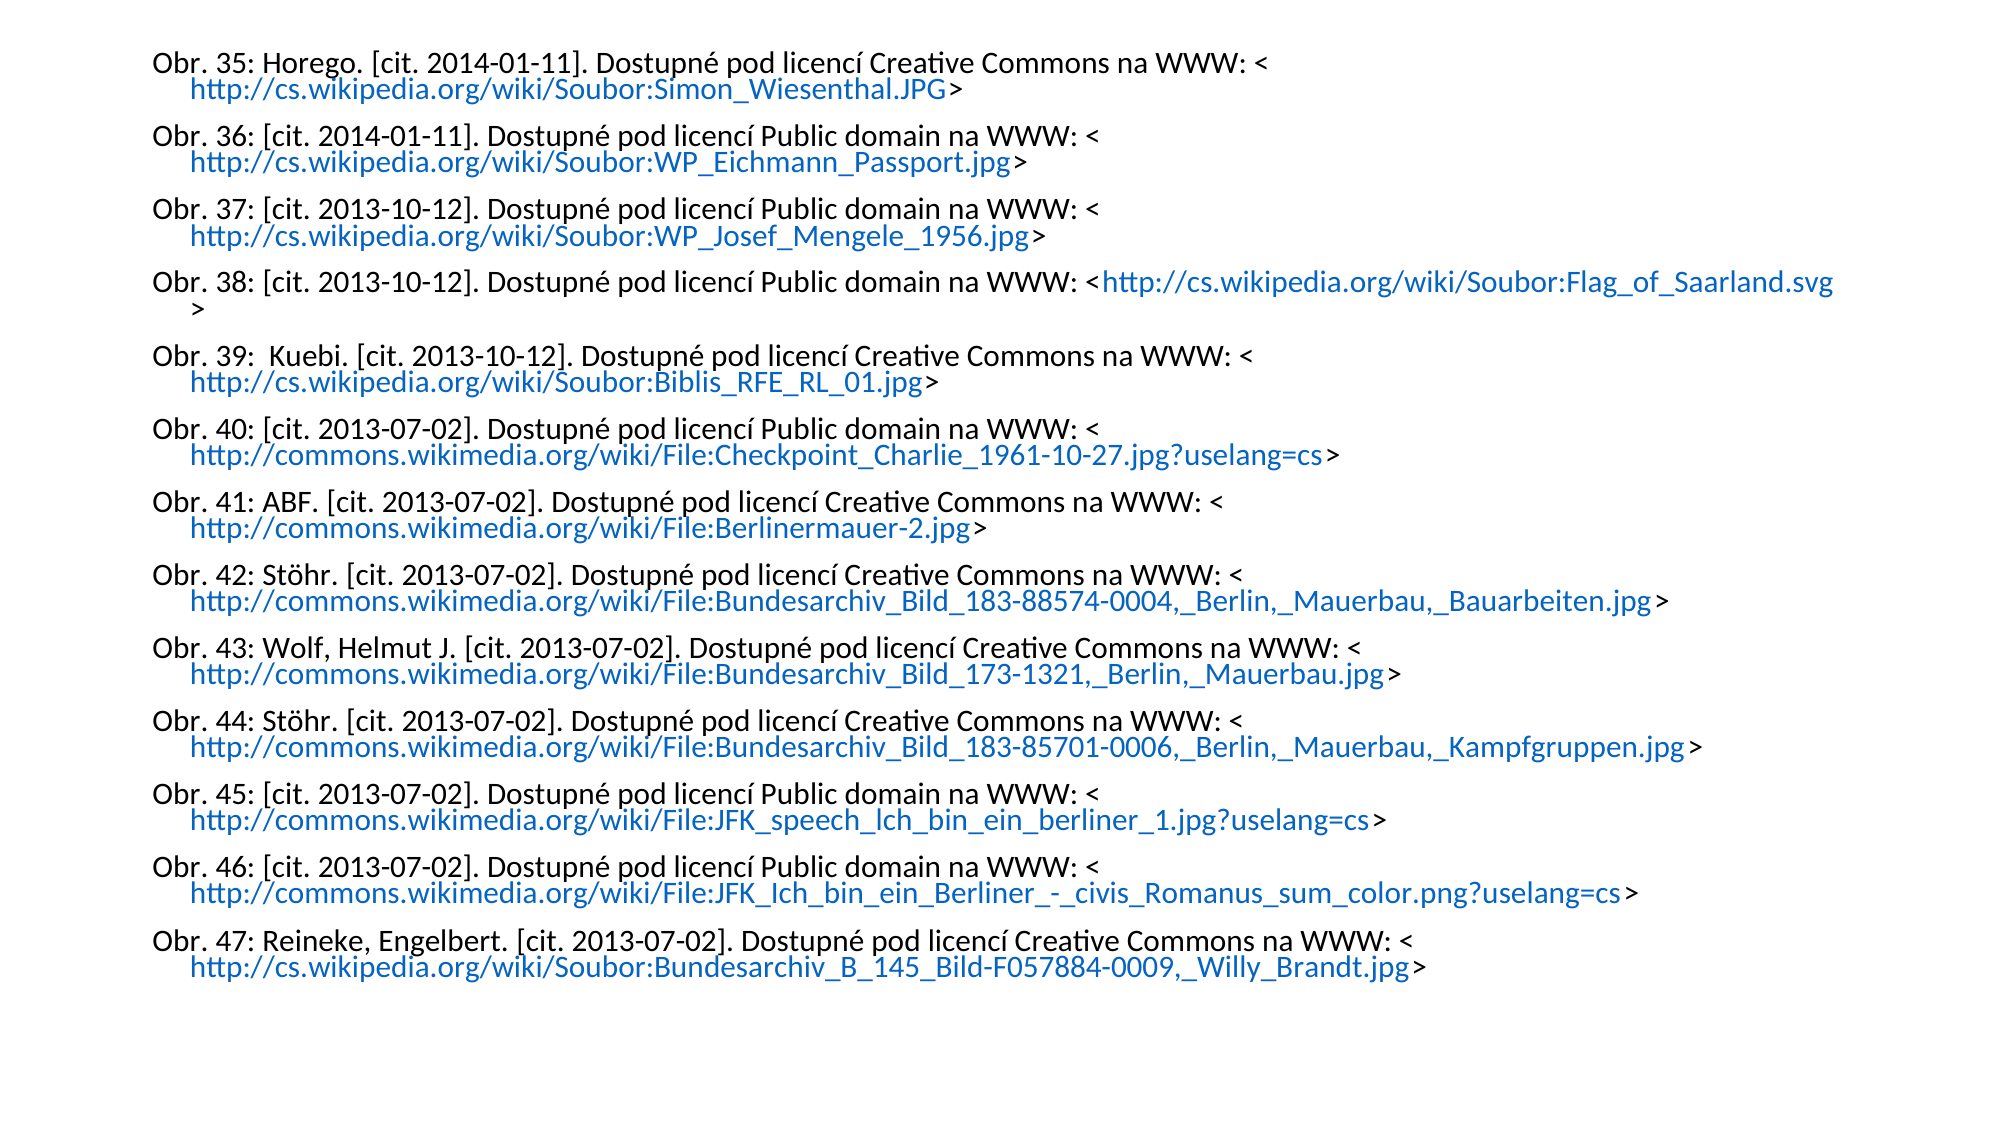

# Obr. 35: Horego. [cit. 2014-01-11]. Dostupné pod licencí Creative Commons na WWW: <http://cs.wikipedia.org/wiki/Soubor:Simon_Wiesenthal.JPG>
Obr. 36: [cit. 2014-01-11]. Dostupné pod licencí Public domain na WWW: <http://cs.wikipedia.org/wiki/Soubor:WP_Eichmann_Passport.jpg>
Obr. 37: [cit. 2013-10-12]. Dostupné pod licencí Public domain na WWW: <http://cs.wikipedia.org/wiki/Soubor:WP_Josef_Mengele_1956.jpg>
Obr. 38: [cit. 2013-10-12]. Dostupné pod licencí Public domain na WWW: <http://cs.wikipedia.org/wiki/Soubor:Flag_of_Saarland.svg>
Obr. 39: Kuebi. [cit. 2013-10-12]. Dostupné pod licencí Creative Commons na WWW: <http://cs.wikipedia.org/wiki/Soubor:Biblis_RFE_RL_01.jpg>
Obr. 40: [cit. 2013-07-02]. Dostupné pod licencí Public domain na WWW: <http://commons.wikimedia.org/wiki/File:Checkpoint_Charlie_1961-10-27.jpg?uselang=cs>
Obr. 41: ABF. [cit. 2013-07-02]. Dostupné pod licencí Creative Commons na WWW: <http://commons.wikimedia.org/wiki/File:Berlinermauer-2.jpg>
Obr. 42: Stöhr. [cit. 2013-07-02]. Dostupné pod licencí Creative Commons na WWW: <http://commons.wikimedia.org/wiki/File:Bundesarchiv_Bild_183-88574-0004,_Berlin,_Mauerbau,_Bauarbeiten.jpg>
Obr. 43: Wolf, Helmut J. [cit. 2013-07-02]. Dostupné pod licencí Creative Commons na WWW: <http://commons.wikimedia.org/wiki/File:Bundesarchiv_Bild_173-1321,_Berlin,_Mauerbau.jpg>
Obr. 44: Stöhr. [cit. 2013-07-02]. Dostupné pod licencí Creative Commons na WWW: <http://commons.wikimedia.org/wiki/File:Bundesarchiv_Bild_183-85701-0006,_Berlin,_Mauerbau,_Kampfgruppen.jpg>
Obr. 45: [cit. 2013-07-02]. Dostupné pod licencí Public domain na WWW: <http://commons.wikimedia.org/wiki/File:JFK_speech_lch_bin_ein_berliner_1.jpg?uselang=cs>
Obr. 46: [cit. 2013-07-02]. Dostupné pod licencí Public domain na WWW: <http://commons.wikimedia.org/wiki/File:JFK_Ich_bin_ein_Berliner_-_civis_Romanus_sum_color.png?uselang=cs>
Obr. 47: Reineke, Engelbert. [cit. 2013-07-02]. Dostupné pod licencí Creative Commons na WWW: <http://cs.wikipedia.org/wiki/Soubor:Bundesarchiv_B_145_Bild-F057884-0009,_Willy_Brandt.jpg>